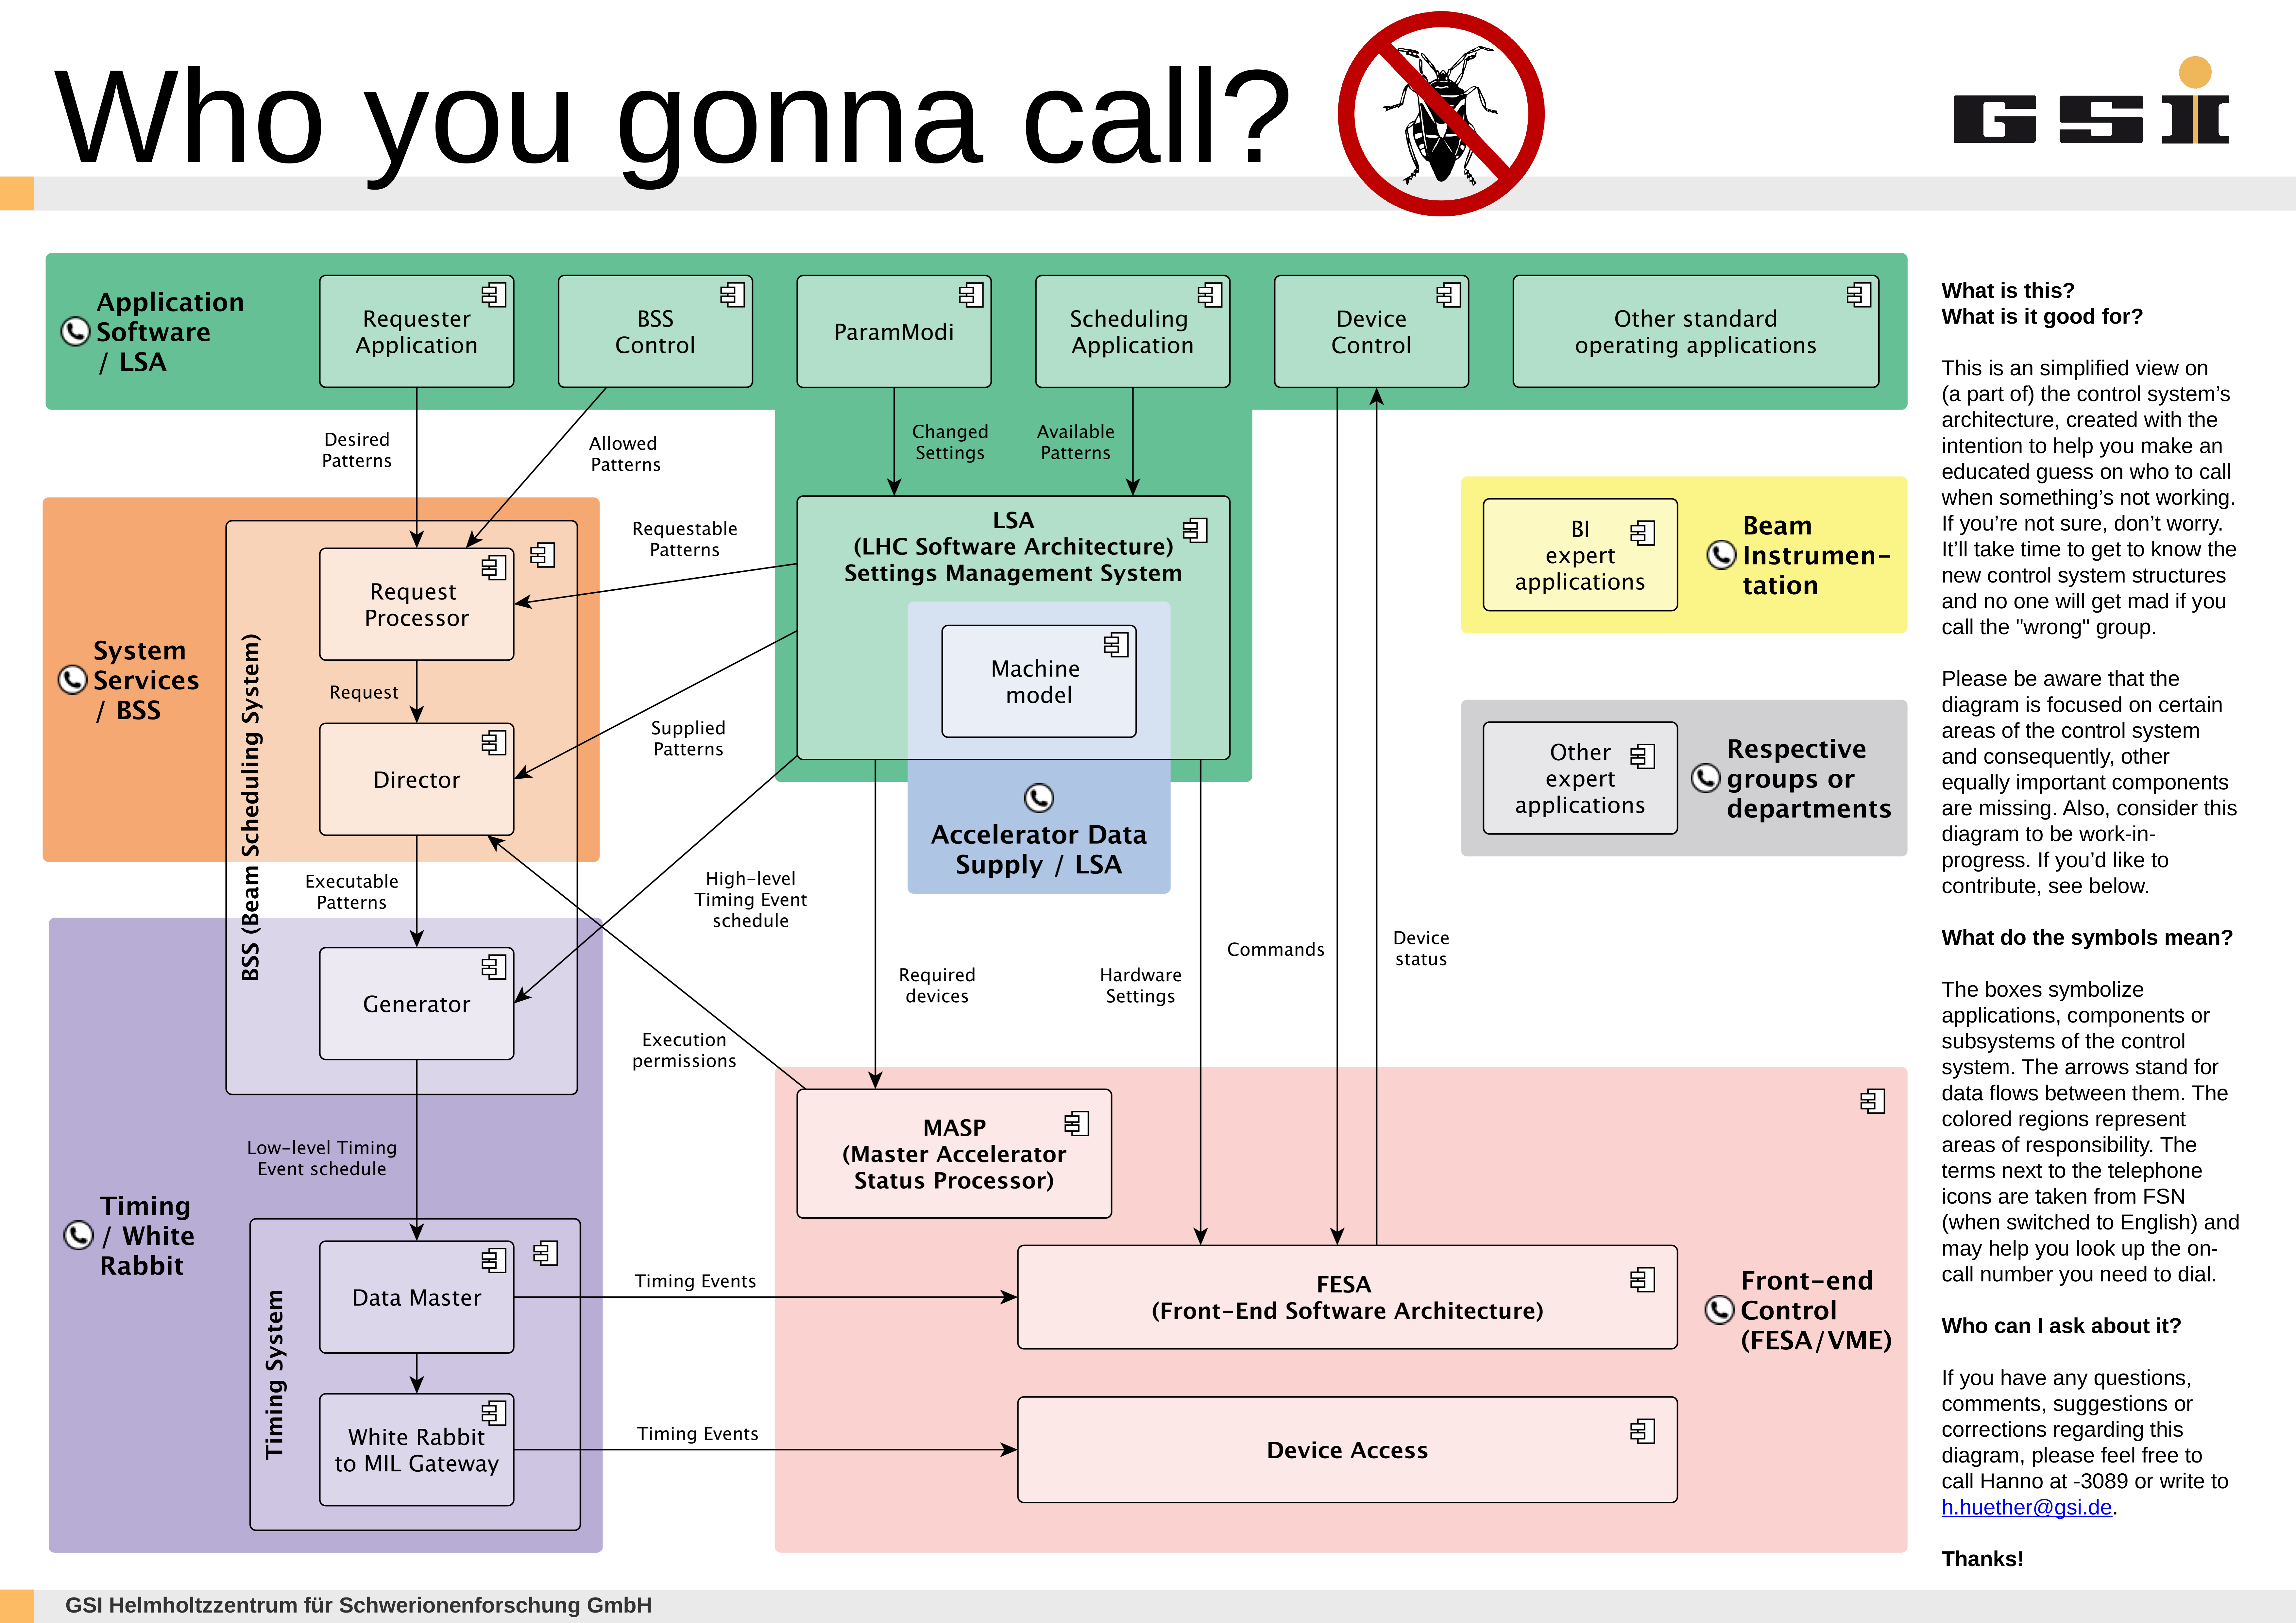

# Who you gonna call?
What is this?
What is it good for?
This is an simplified view on
(a part of) the control system’s architecture, created with the intention to help you make an educated guess on who to call when something’s not working. If you’re not sure, don’t worry. It’ll take time to get to know the new control system structures and no one will get mad if you call the "wrong" group.
Please be aware that the diagram is focused on certain areas of the control system and consequently, other equally important components are missing. Also, consider this diagram to be work-in-progress. If you’d like to contribute, see below.
What do the symbols mean?
The boxes symbolize applications, components or subsystems of the control system. The arrows stand for data flows between them. The colored regions represent areas of responsibility. The terms next to the telephone icons are taken from FSN (when switched to English) and may help you look up the on-call number you need to dial.
Who can I ask about it?
If you have any questions, comments, suggestions or corrections regarding this diagram, please feel free to call Hanno at -3089 or write to h.huether@gsi.de.
Thanks!